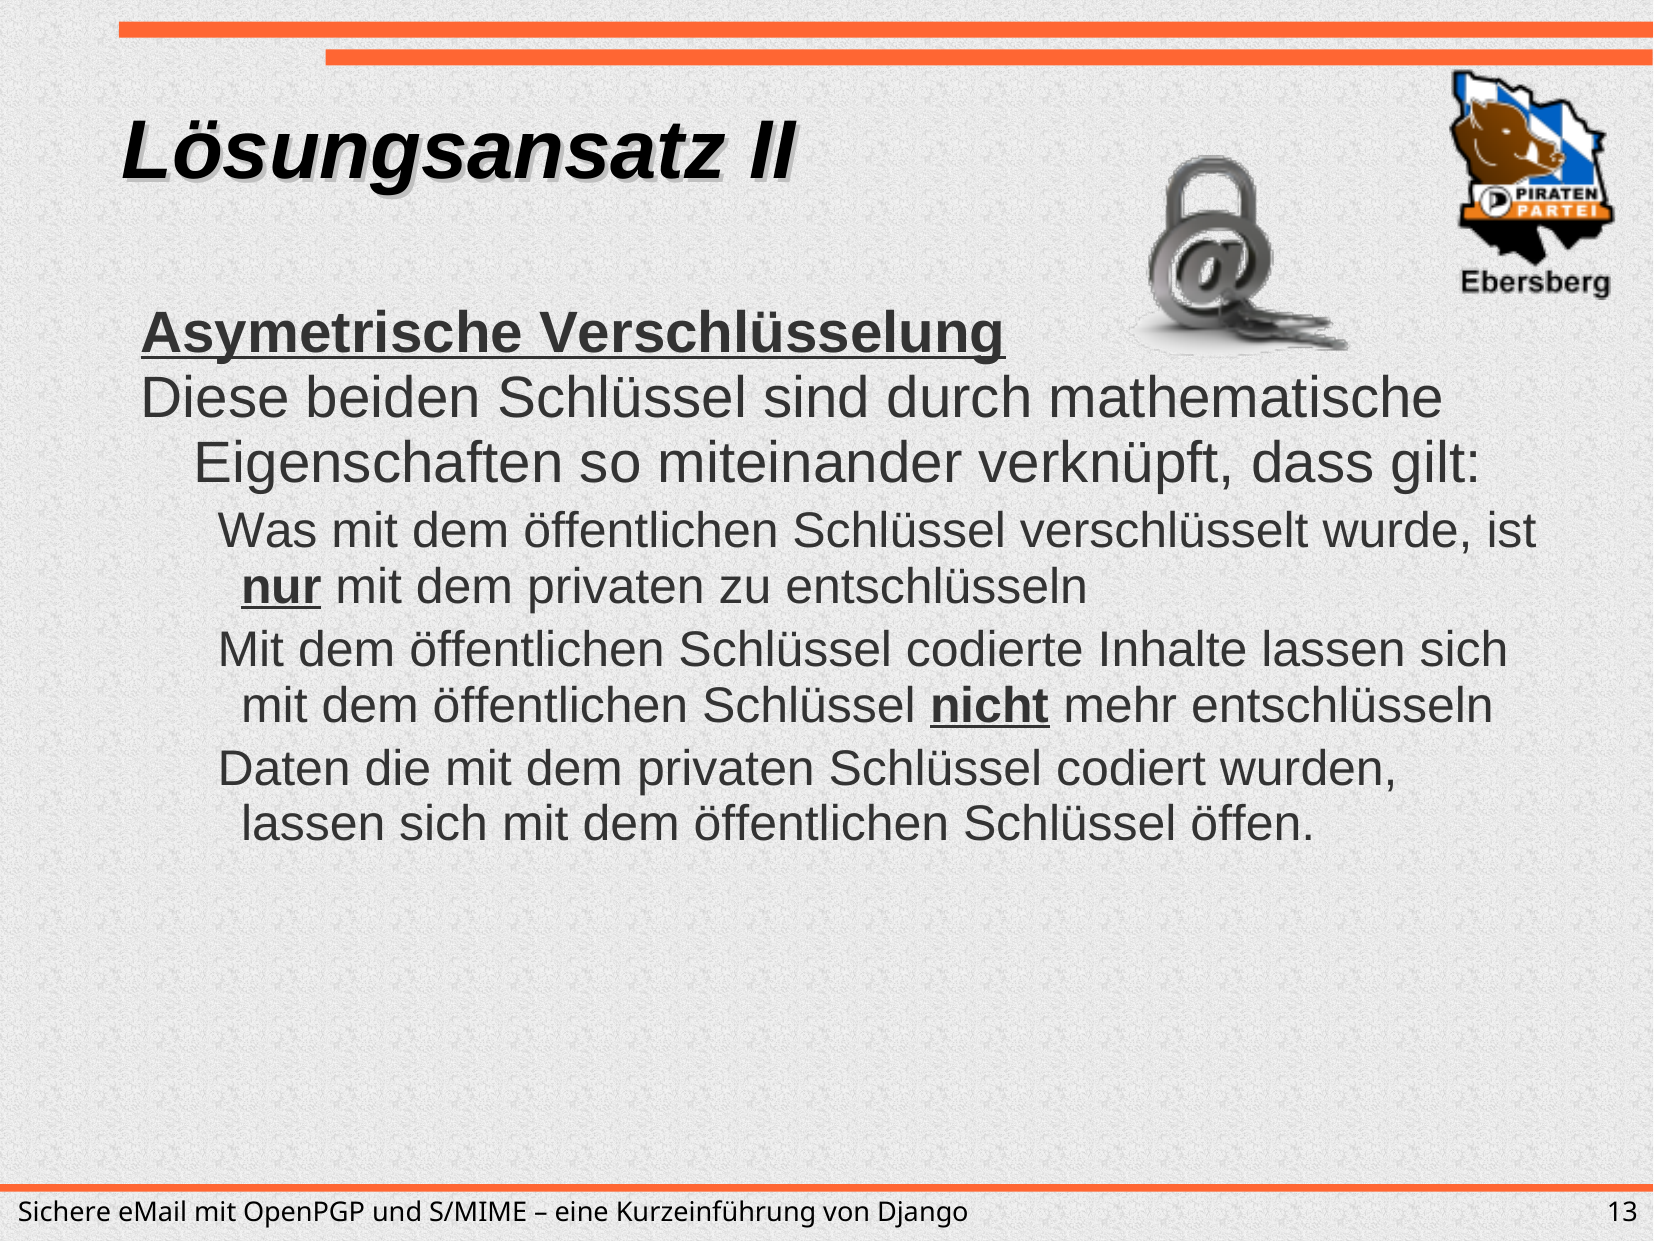

Lösungsansatz II
# Asymetrische Verschlüsselung
Diese beiden Schlüssel sind durch mathematische Eigenschaften so miteinander verknüpft, dass gilt:
 Was mit dem öffentlichen Schlüssel verschlüsselt wurde, ist nur mit dem privaten zu entschlüsseln
 Mit dem öffentlichen Schlüssel codierte Inhalte lassen sich mit dem öffentlichen Schlüssel nicht mehr entschlüsseln
 Daten die mit dem privaten Schlüssel codiert wurden, lassen sich mit dem öffentlichen Schlüssel öffen.